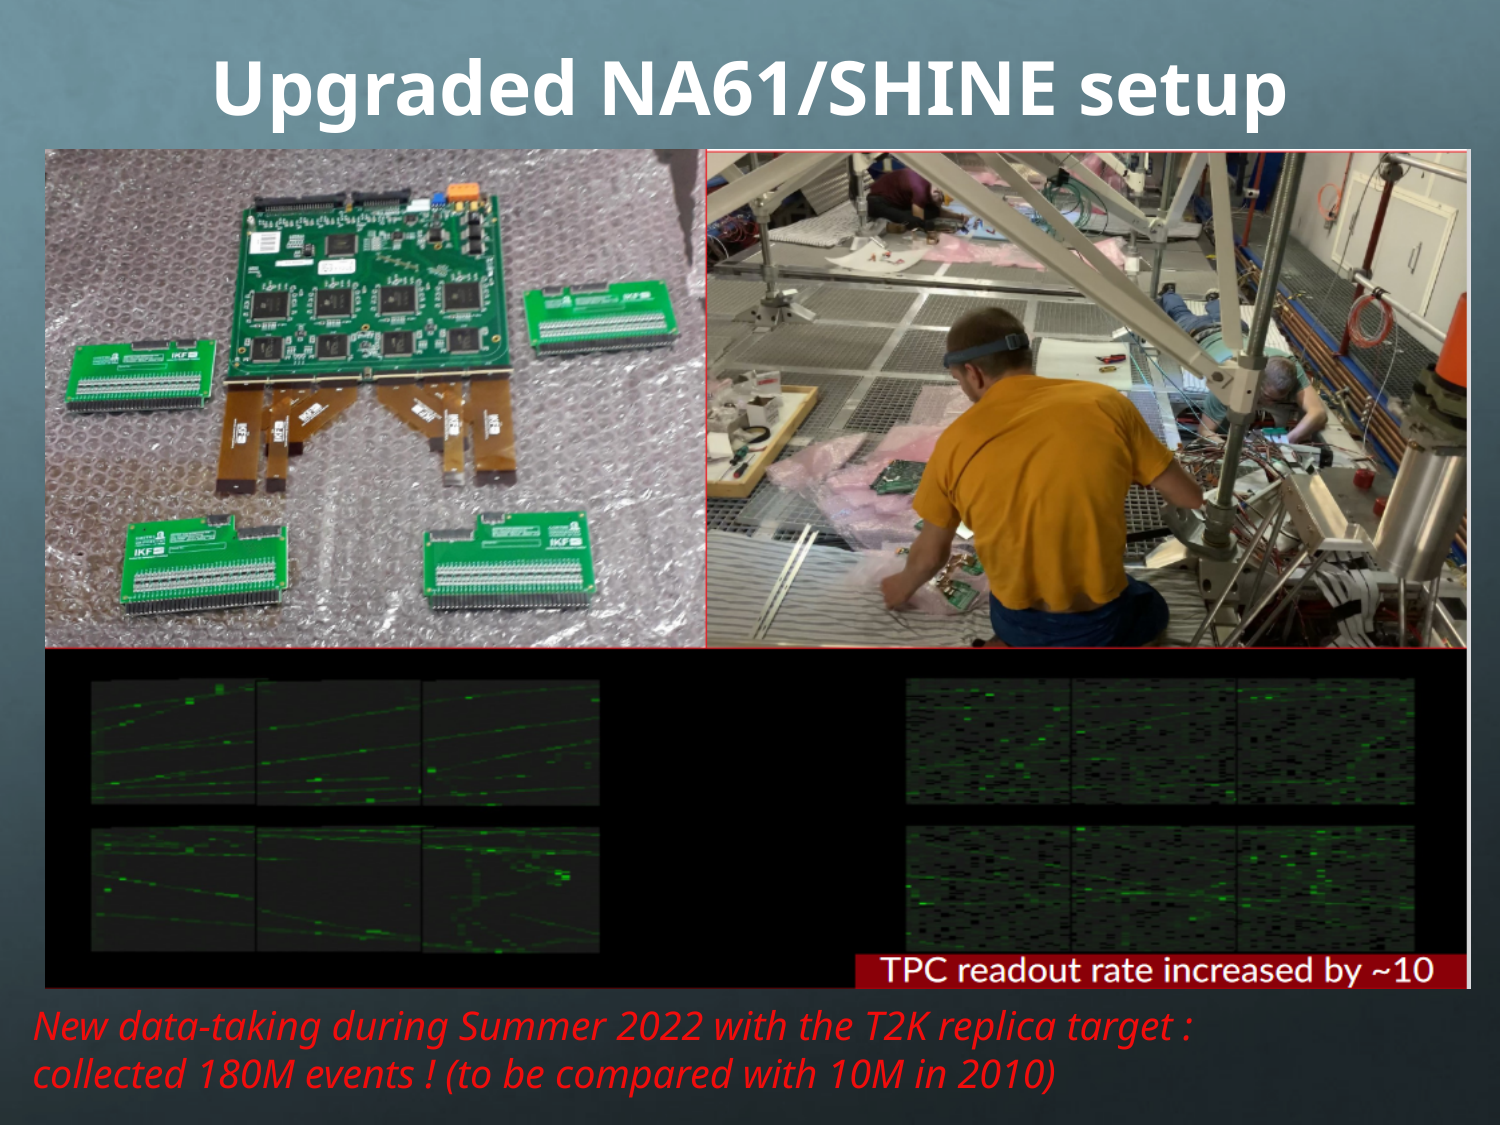

Upgraded NA61/SHINE setup
# New data-taking during Summer 2022 with the T2K replica target : collected 180M events ! (to be compared with 10M in 2010)